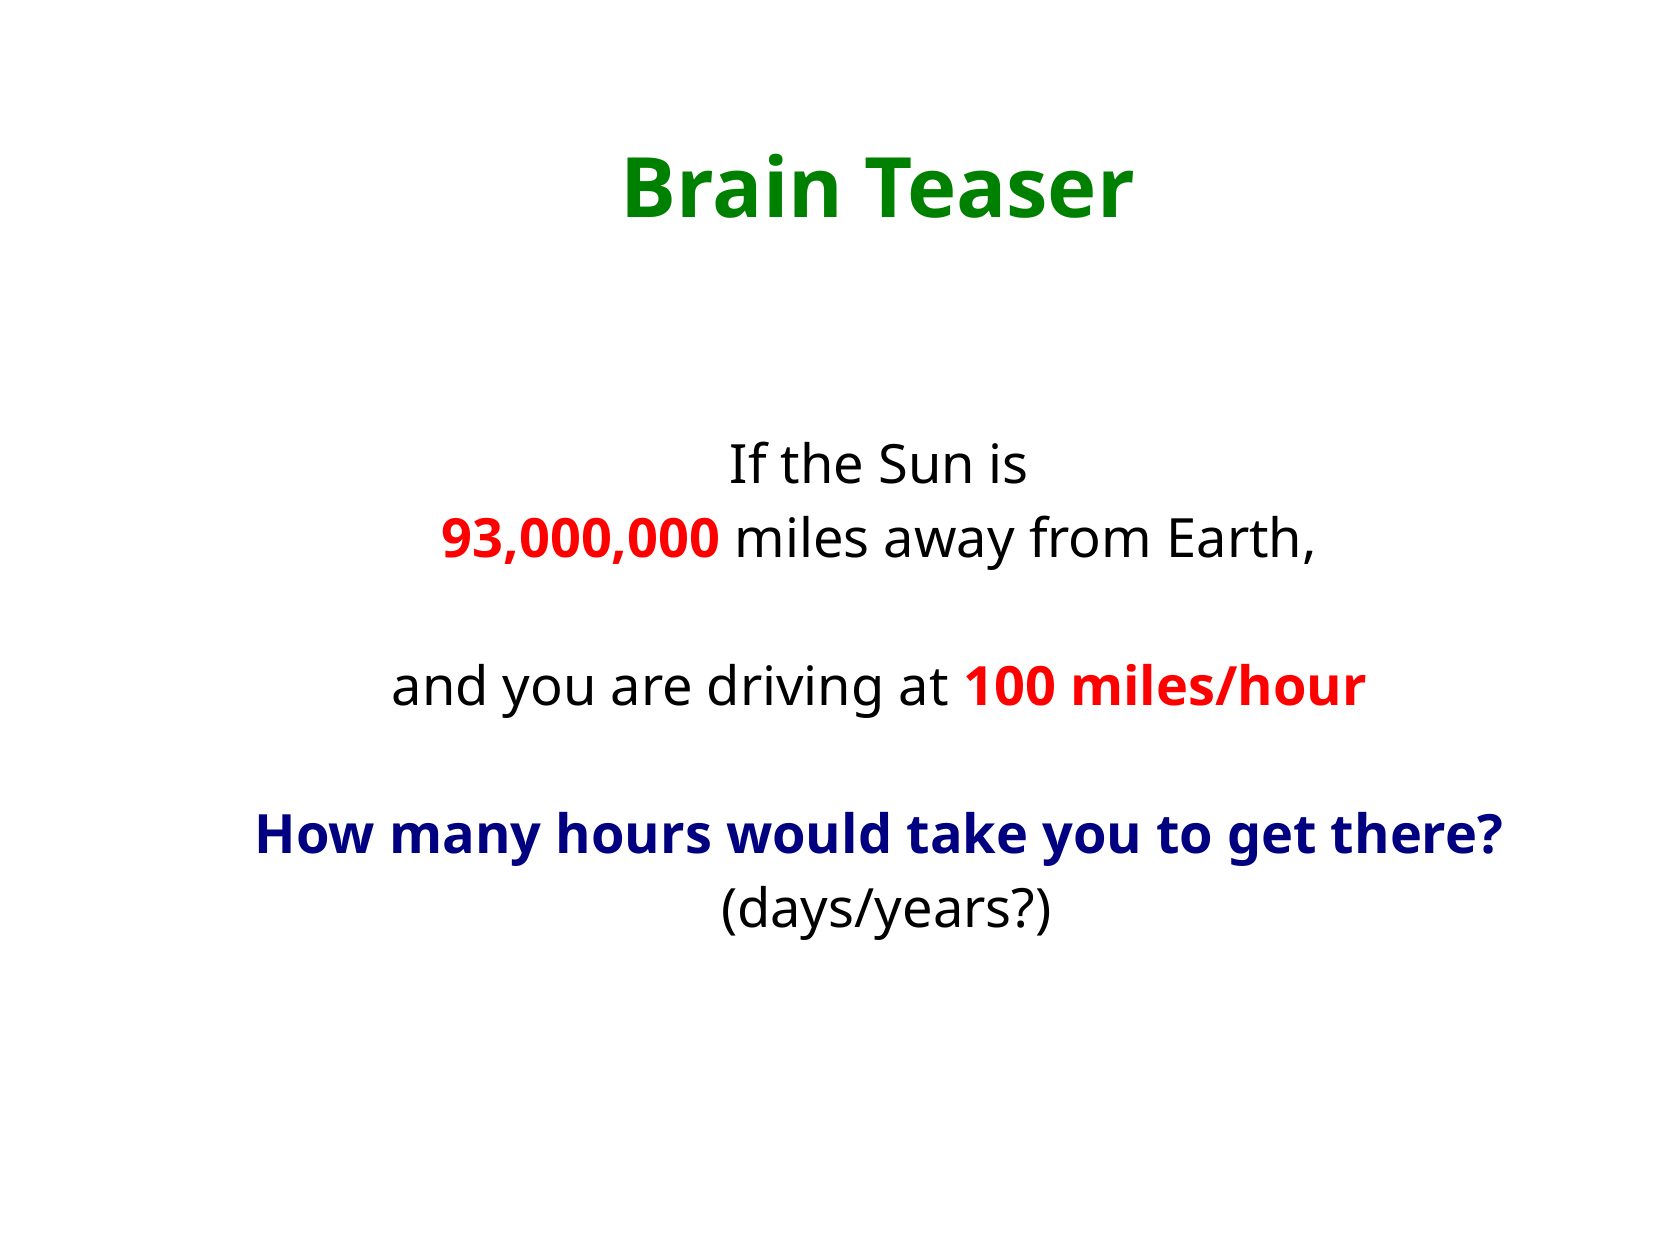

Brain Teaser
If the Sun is
93,000,000 miles away from Earth,
and you are driving at 100 miles/hour
How many hours would take you to get there?
 (days/years?)